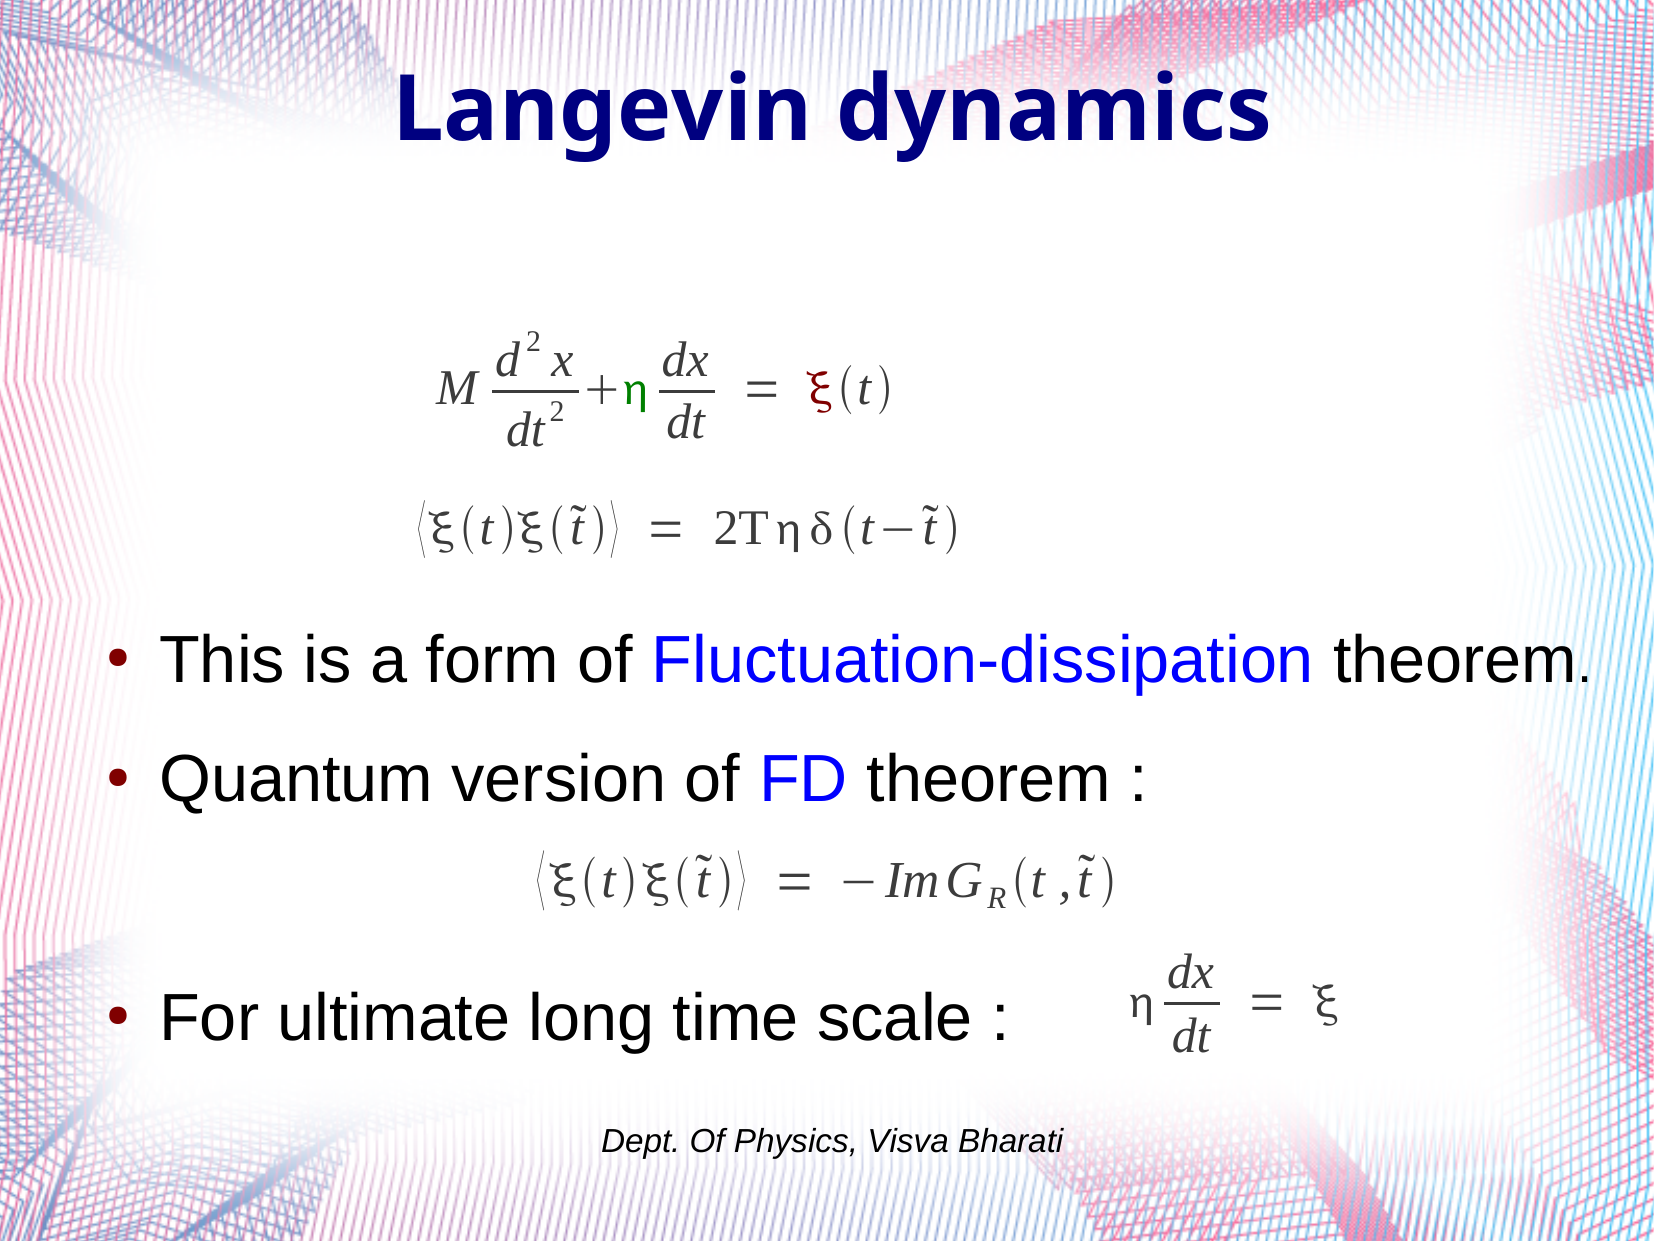

# Langevin dynamics
This is a form of Fluctuation-dissipation theorem.
Quantum version of FD theorem :
For ultimate long time scale :
Dept. Of Physics, Visva Bharati